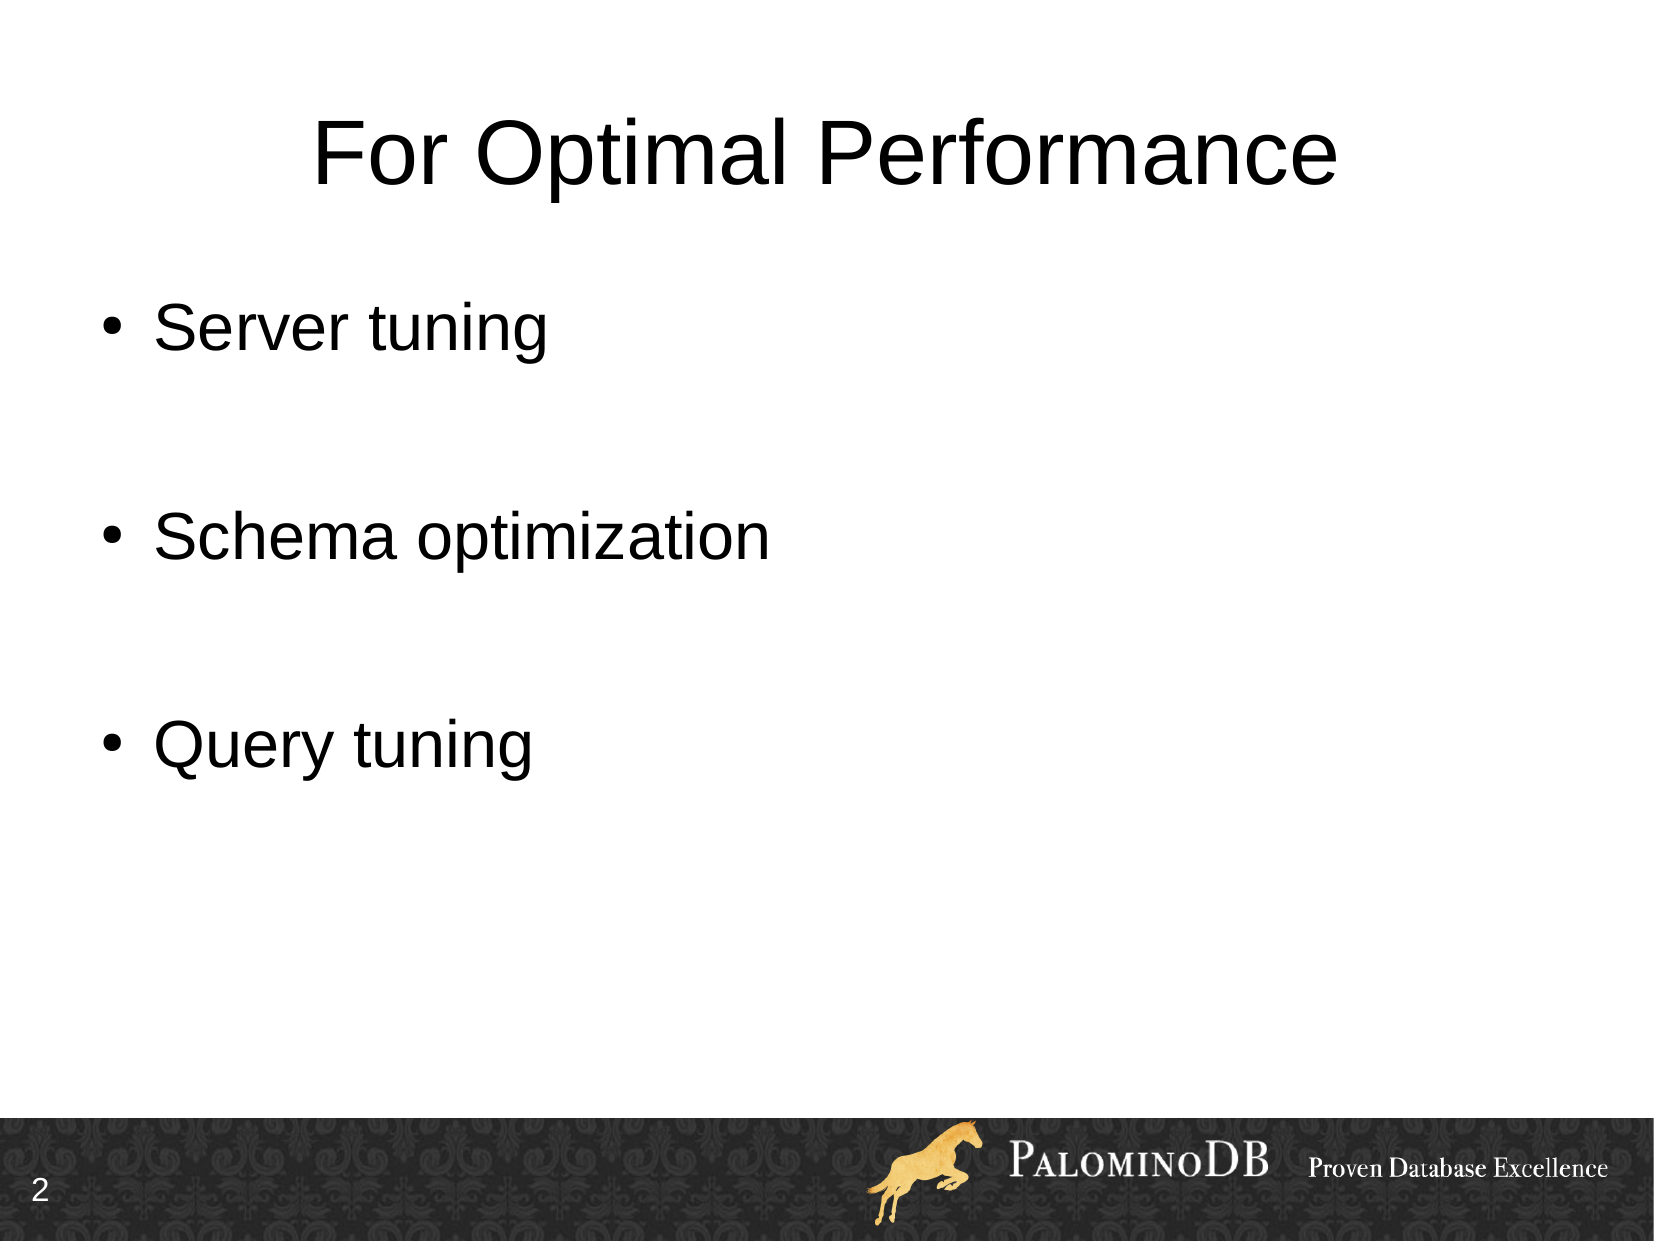

# For Optimal Performance
Server tuning
Schema optimization
Query tuning